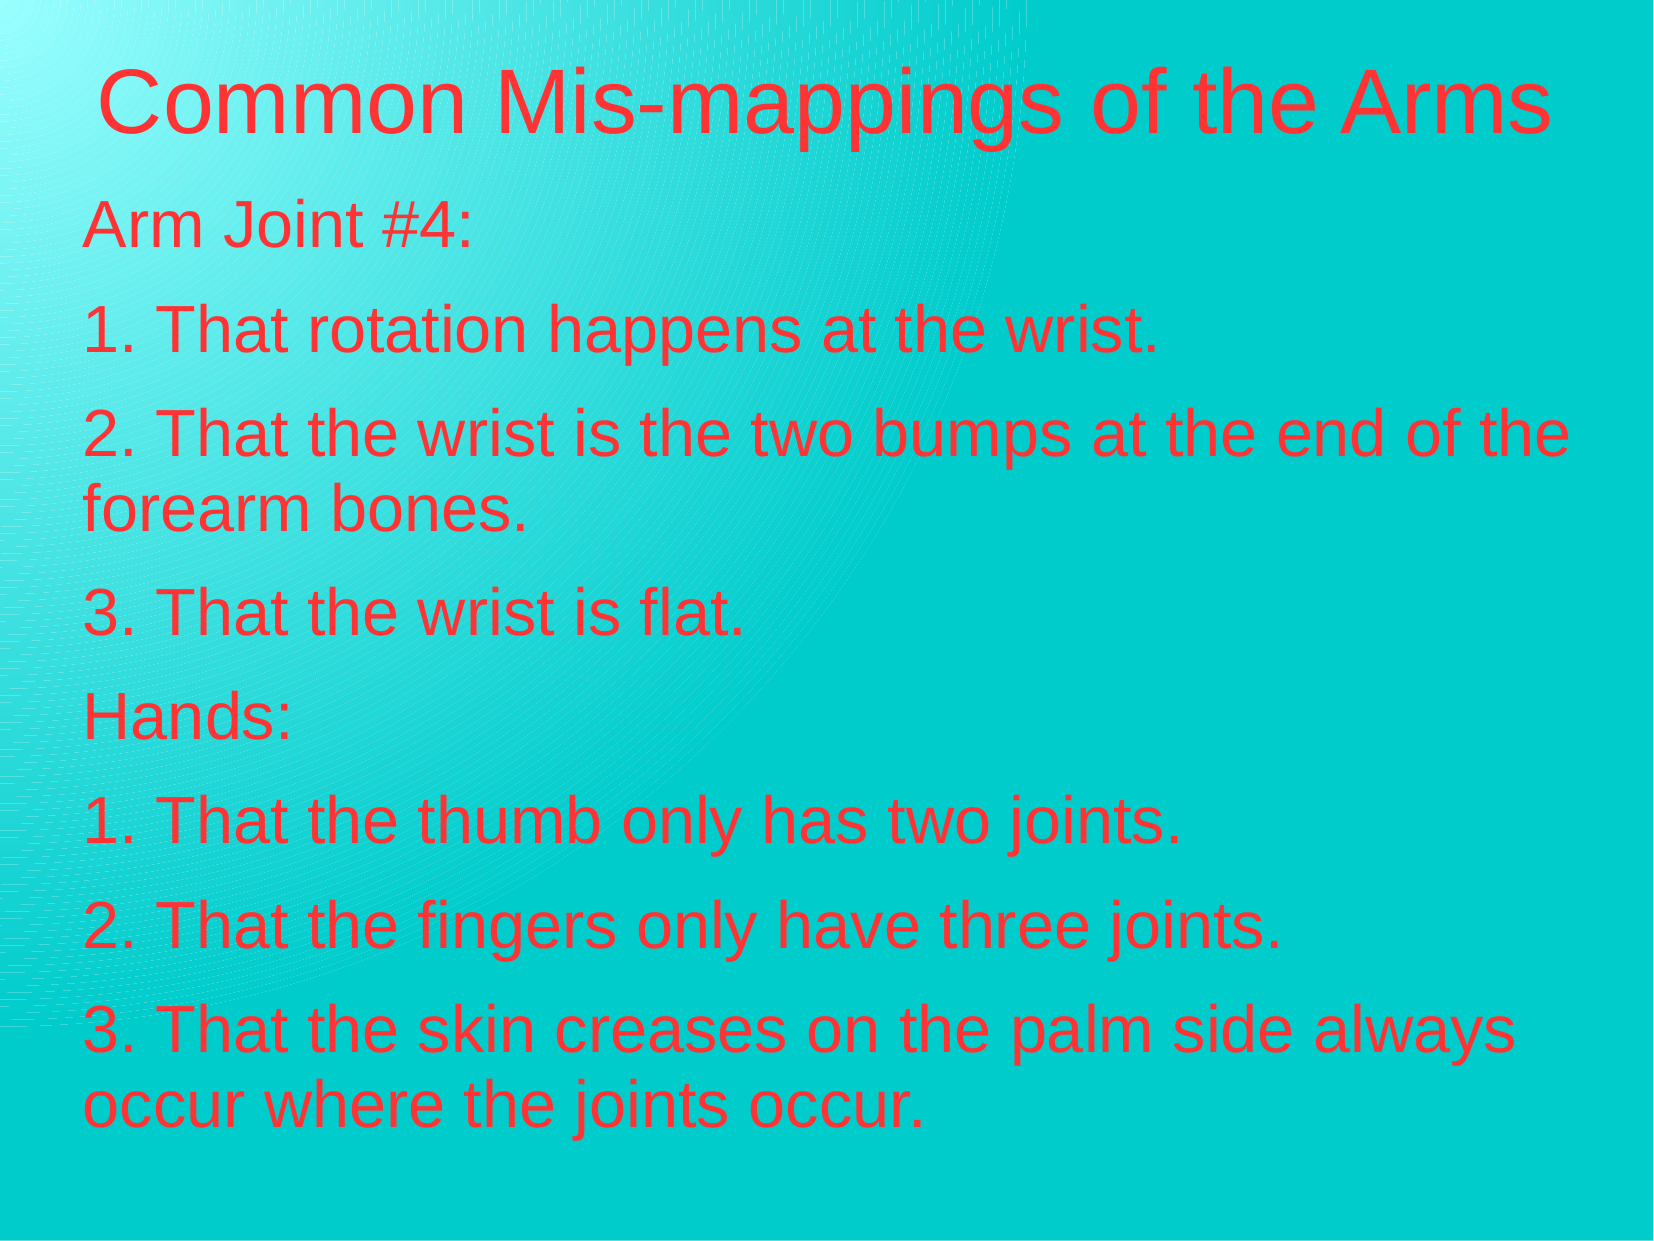

# Common Mis-mappings of the Arms
Arm Joint #4:
1. That rotation happens at the wrist.
2. That the wrist is the two bumps at the end of the forearm bones.
3. That the wrist is flat.
Hands:
1. That the thumb only has two joints.
2. That the fingers only have three joints.
3. That the skin creases on the palm side always occur where the joints occur.